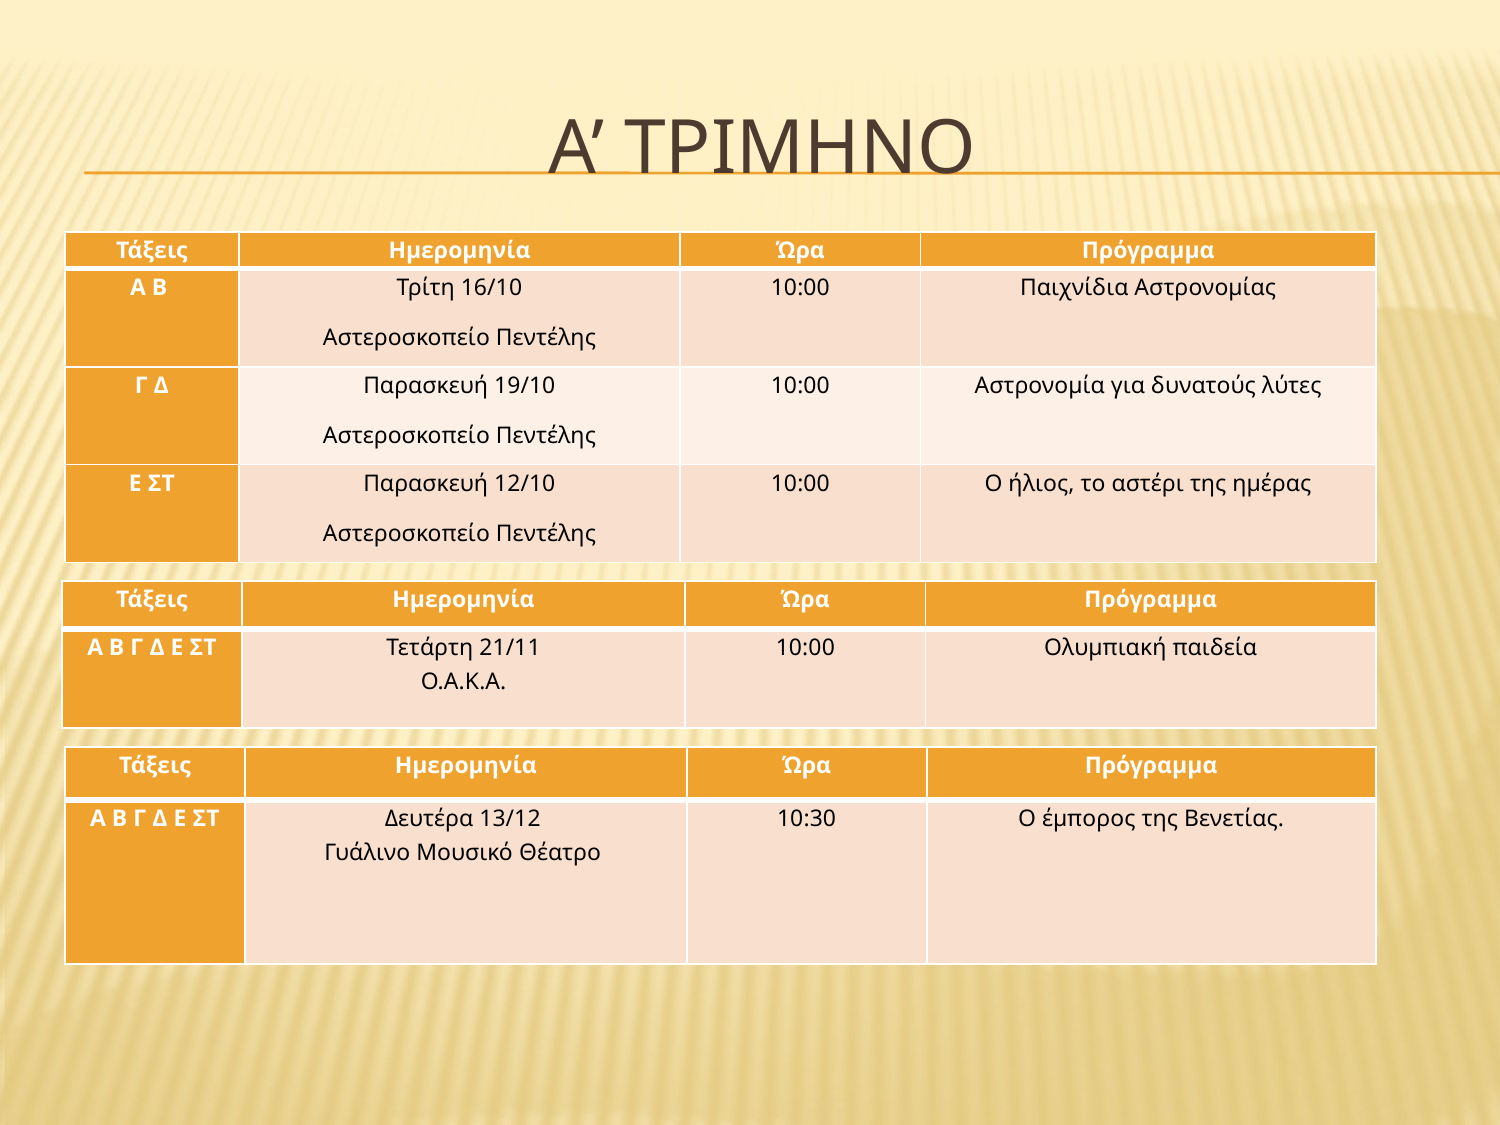

# Α’ τριμηνο
| Τάξεις | Ημερομηνία | Ώρα | Πρόγραμμα |
| --- | --- | --- | --- |
| Α Β | Τρίτη 16/10 Αστεροσκοπείο Πεντέλης | 10:00 | Παιχνίδια Αστρονομίας |
| Γ Δ | Παρασκευή 19/10 Αστεροσκοπείο Πεντέλης | 10:00 | Αστρονομία για δυνατούς λύτες |
| Ε ΣΤ | Παρασκευή 12/10 Αστεροσκοπείο Πεντέλης | 10:00 | Ο ήλιος, το αστέρι της ημέρας |
| Τάξεις | Ημερομηνία | Ώρα | Πρόγραμμα |
| --- | --- | --- | --- |
| Α Β Γ Δ Ε ΣΤ | Τετάρτη 21/11 Ο.Α.Κ.Α. | 10:00 | Ολυμπιακή παιδεία |
| Τάξεις | Ημερομηνία | Ώρα | Πρόγραμμα |
| --- | --- | --- | --- |
| Α Β Γ Δ Ε ΣΤ | Δευτέρα 13/12 Γυάλινο Μουσικό Θέατρο | 10:30 | Ο έμπορος της Βενετίας. |